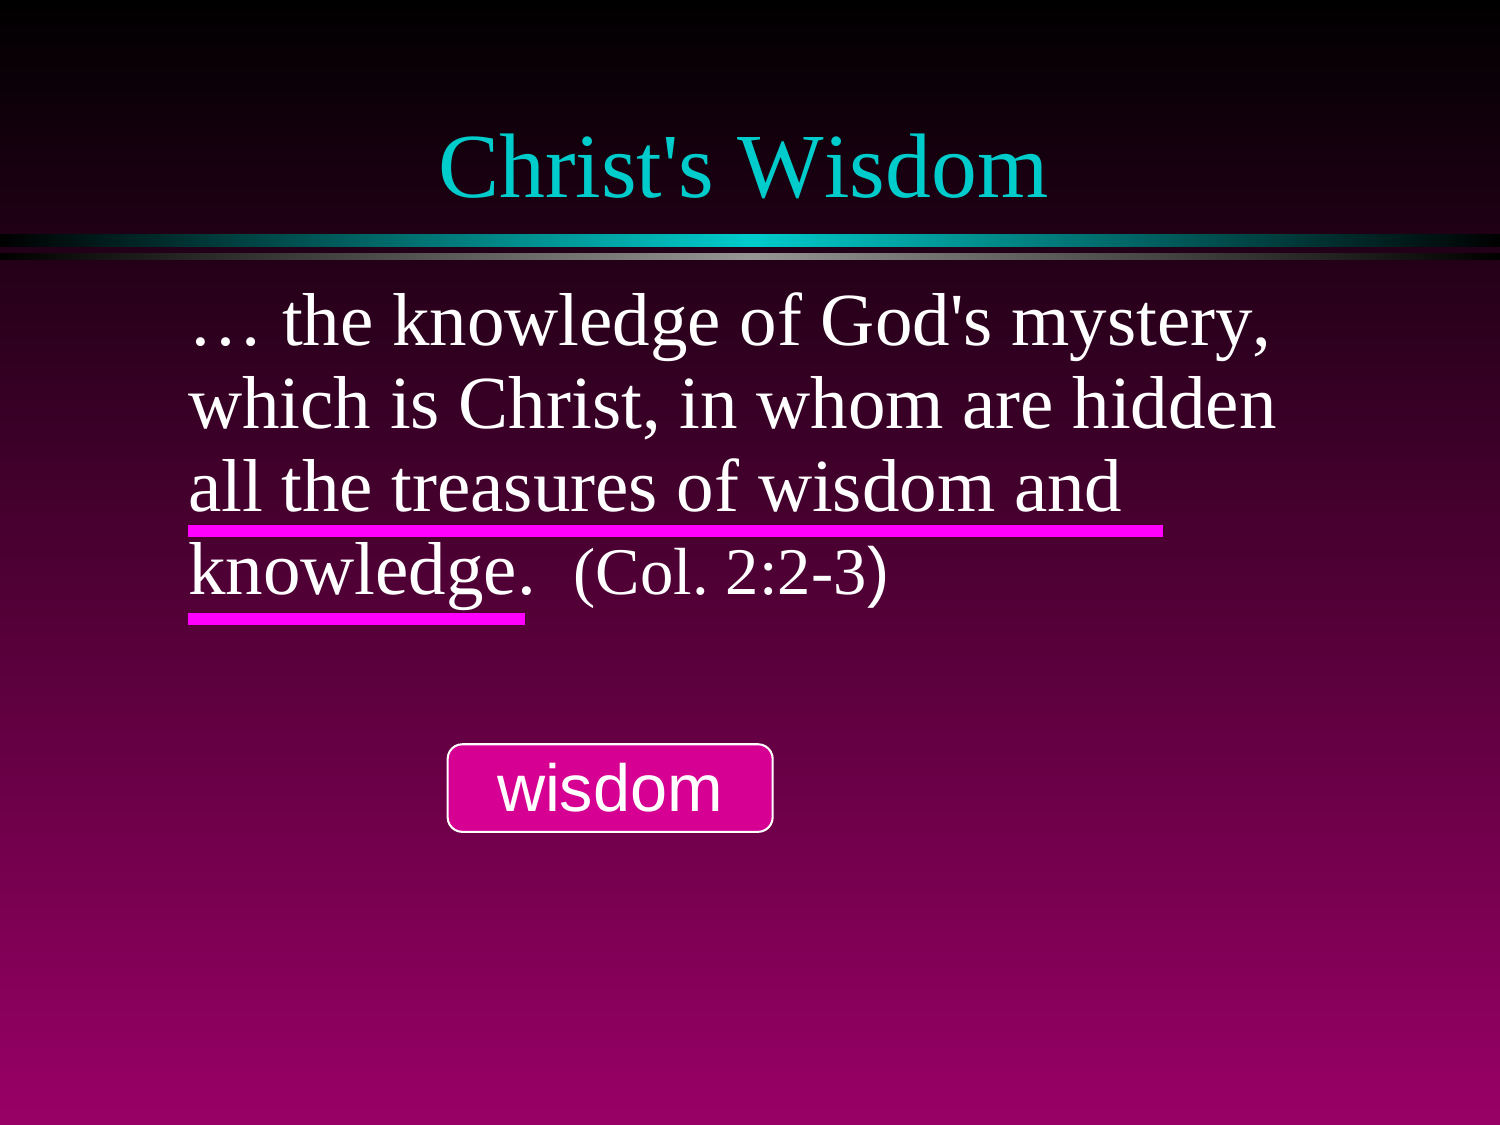

# Christ's Wisdom
… the knowledge of God's mystery, which is Christ, in whom are hidden all the treasures of wisdom and knowledge. (Col. 2:2-3)
wisdom